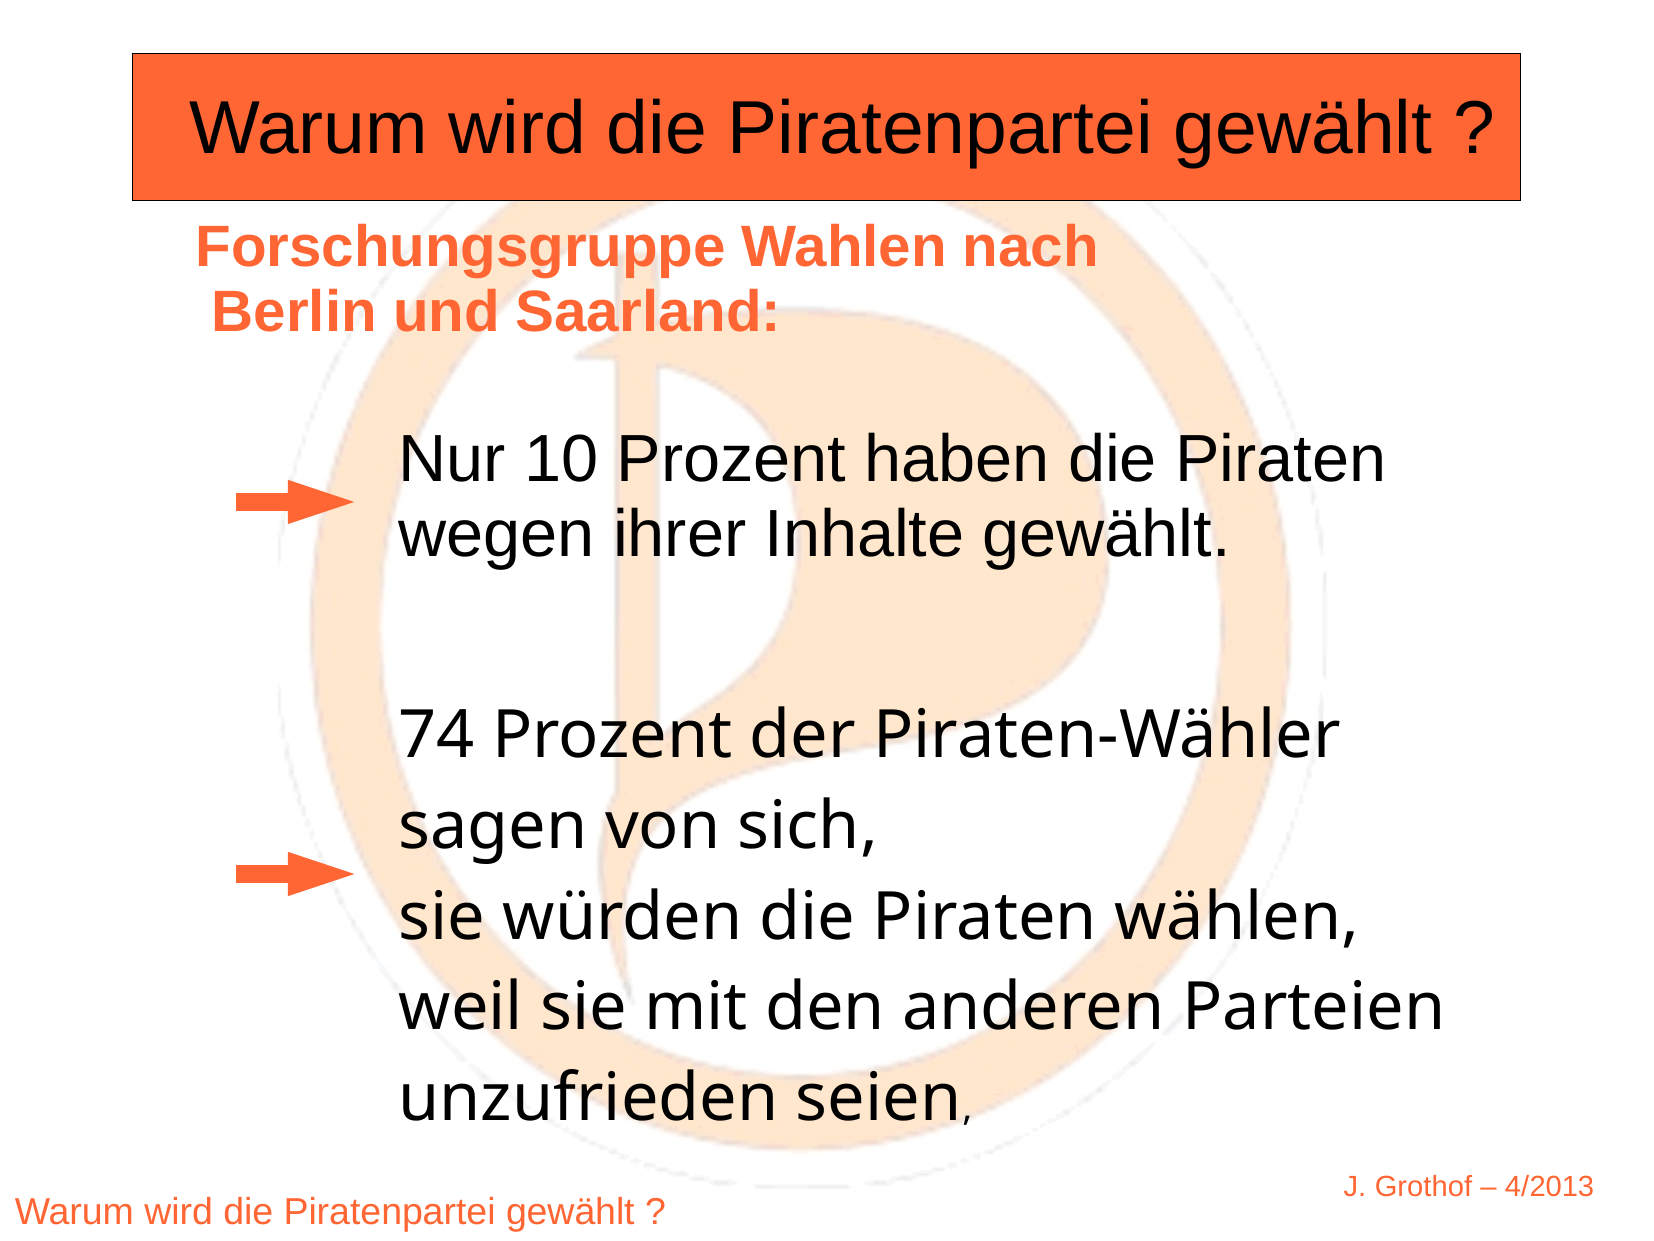

Warum wird die Piratenpartei gewählt ?
Forschungsgruppe Wahlen nach
 Berlin und Saarland:
Nur 10 Prozent haben die Piraten
wegen ihrer Inhalte gewählt.
74 Prozent der Piraten-Wähler
sagen von sich,
sie würden die Piraten wählen,
weil sie mit den anderen Parteien
unzufrieden seien,
Warum wird die Piratenpartei gewählt ?